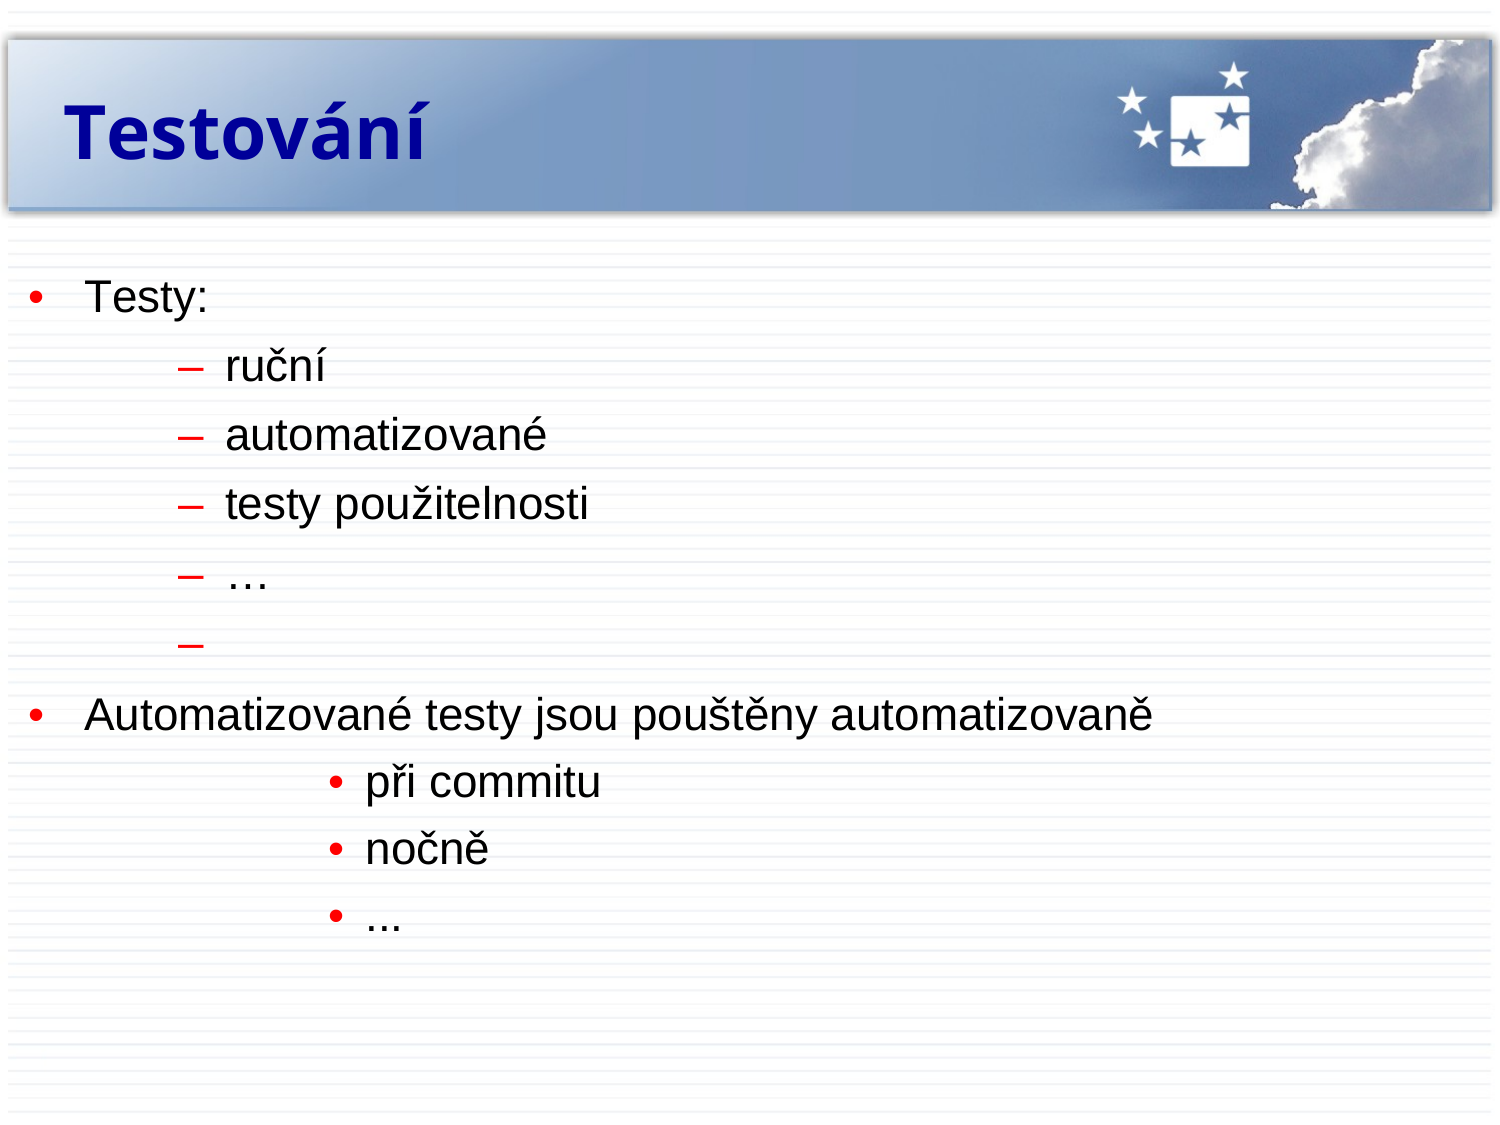

# Testování
Testy:
ruční
automatizované
testy použitelnosti
…
Automatizované testy jsou pouštěny automatizovaně
při commitu
nočně
...